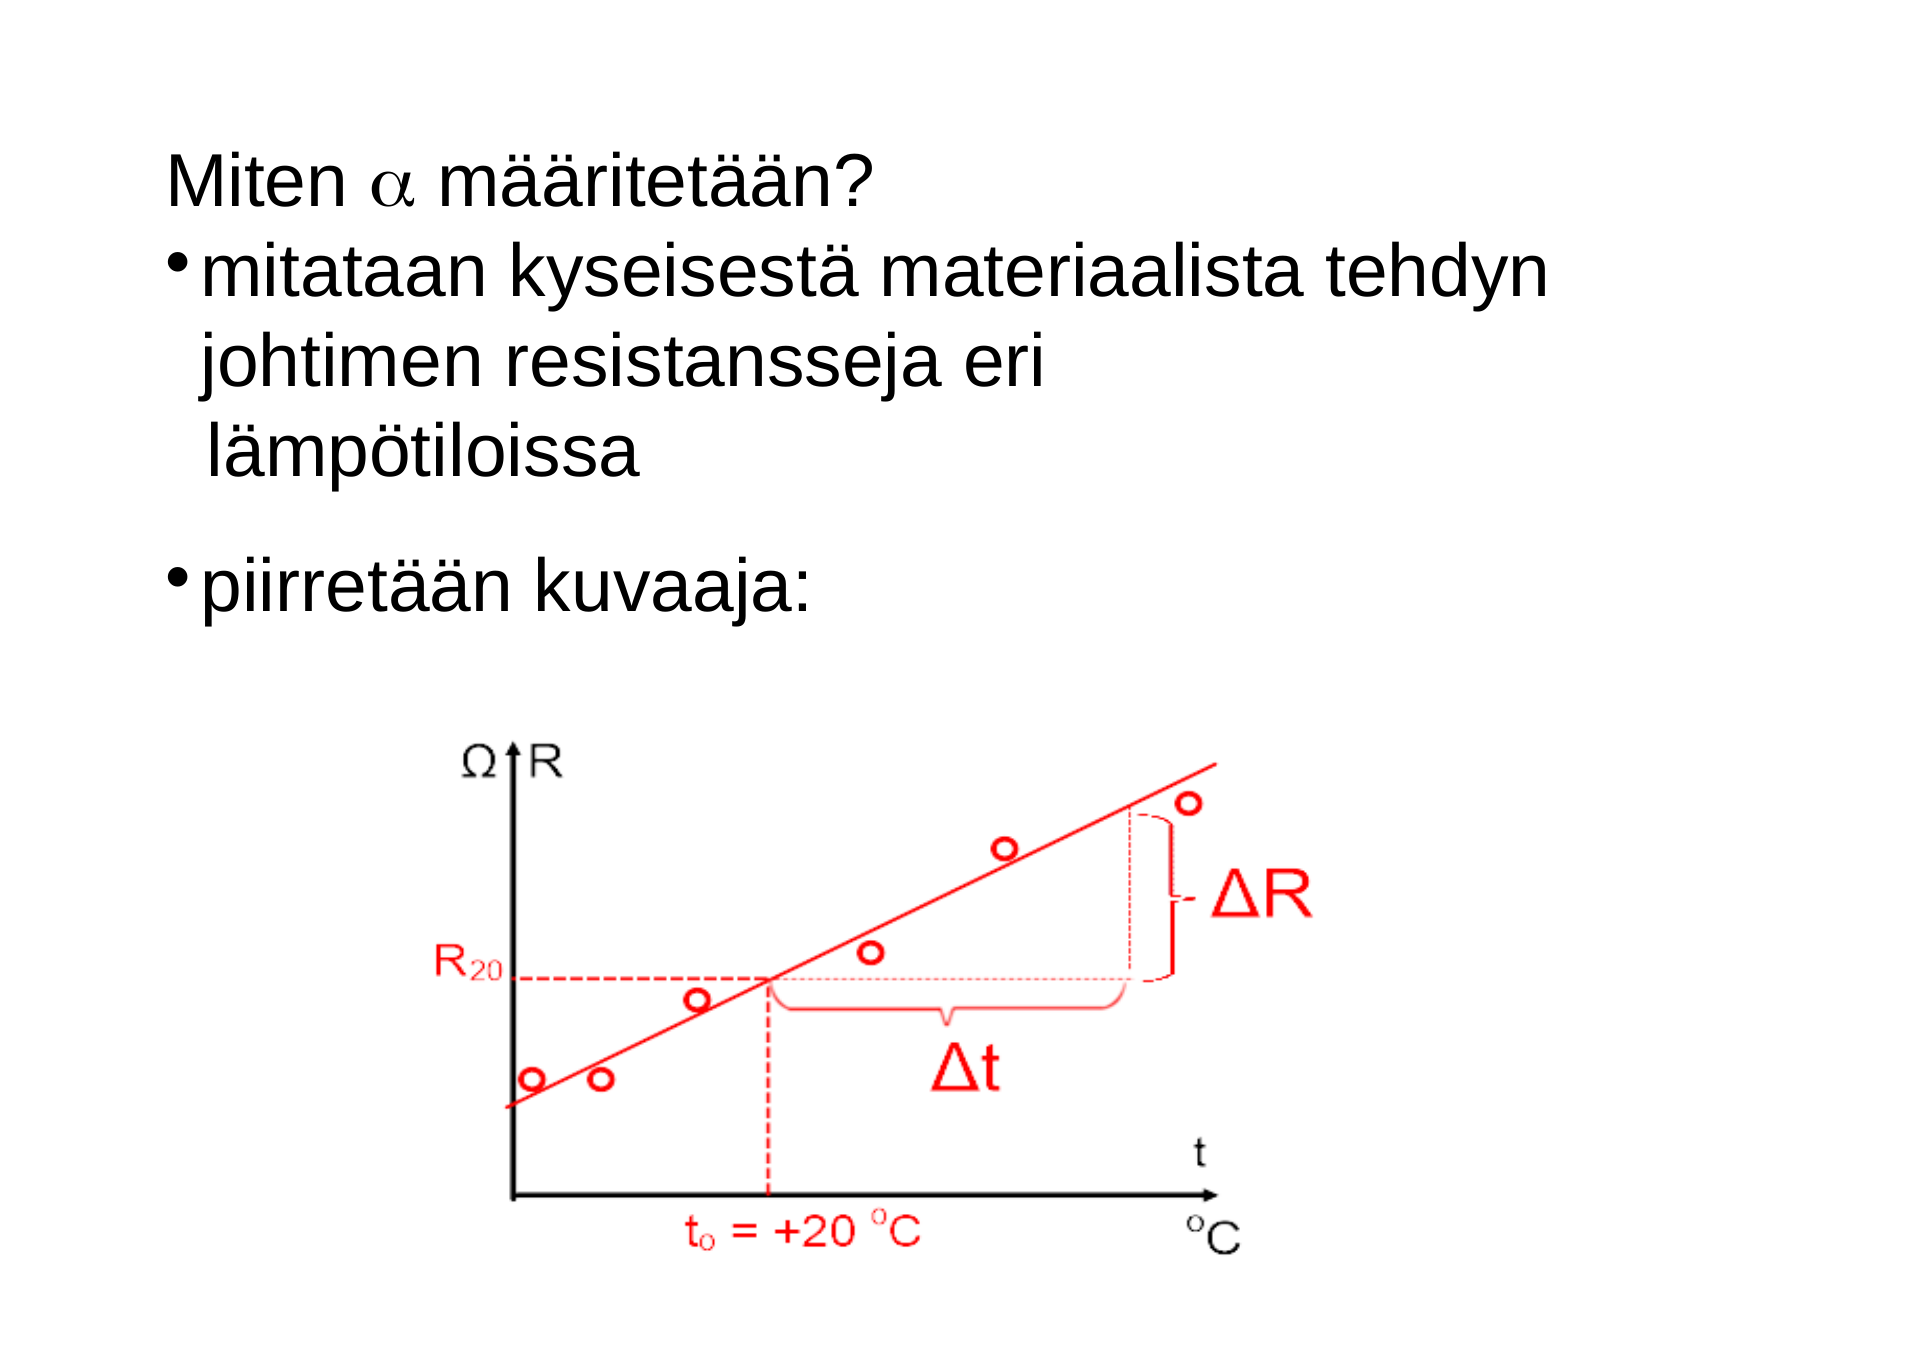

Miten  määritetään?
mitataan kyseisestä materiaalista tehdyn johtimen resistansseja eri
 lämpötiloissa
piirretään kuvaaja: